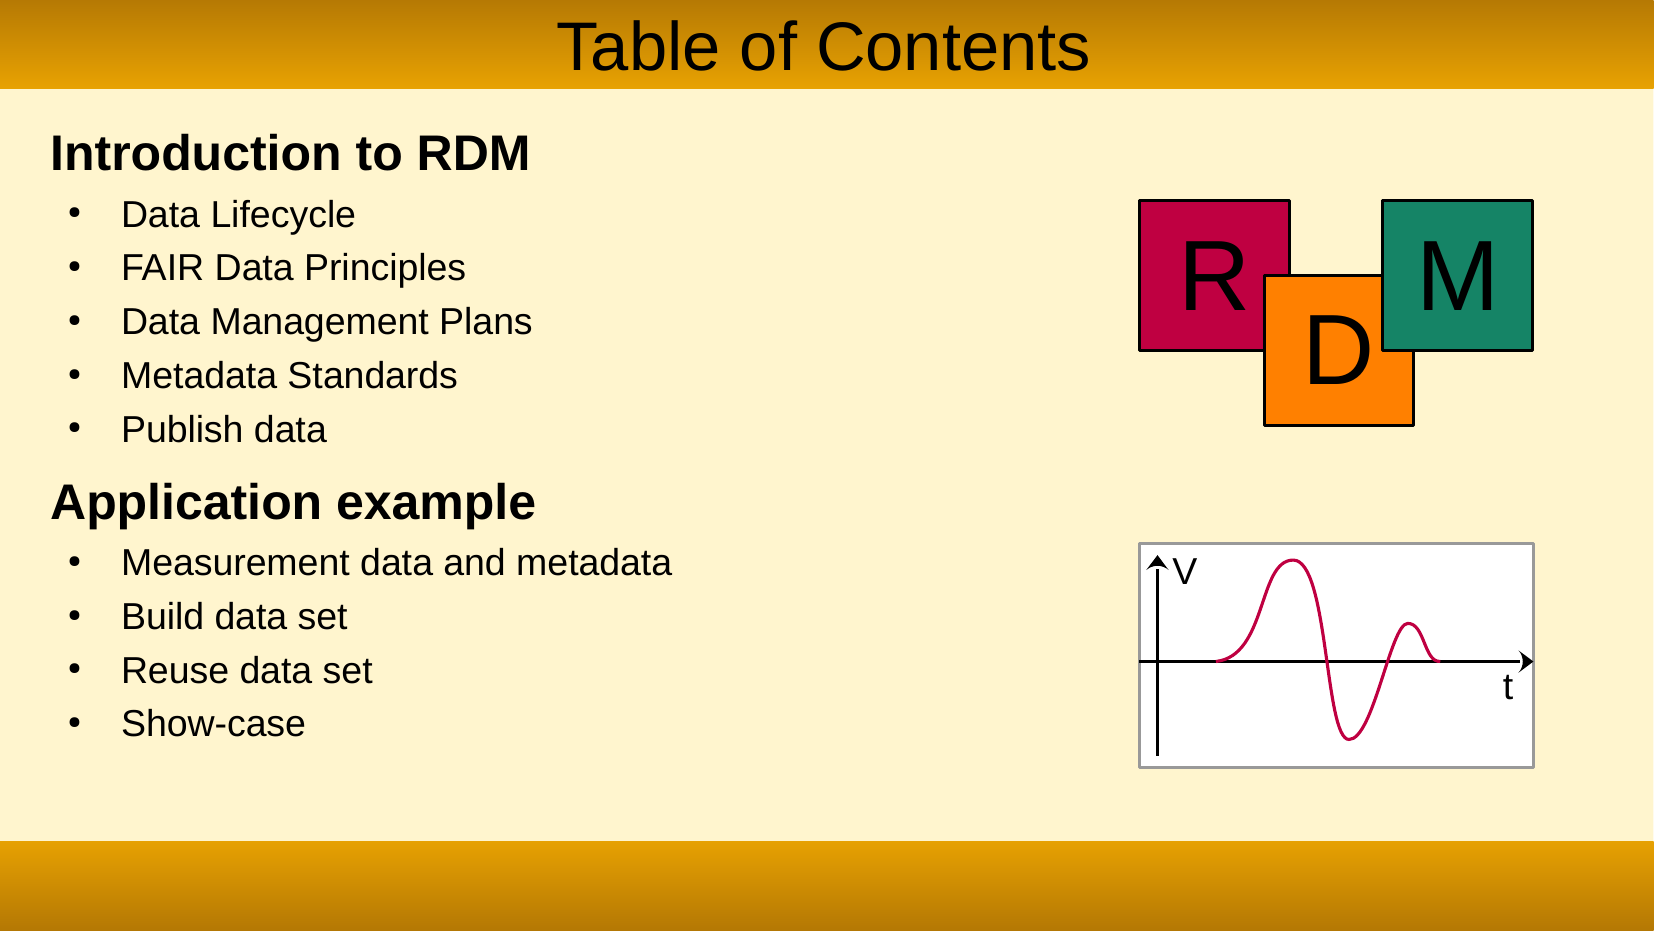

# Table of Contents
Introduction to RDM
Data Lifecycle
FAIR Data Principles
Data Management Plans
Metadata Standards
Publish data
Application example
Measurement data and metadata
Build data set
Reuse data set
Show-case
R
M
D
V
t